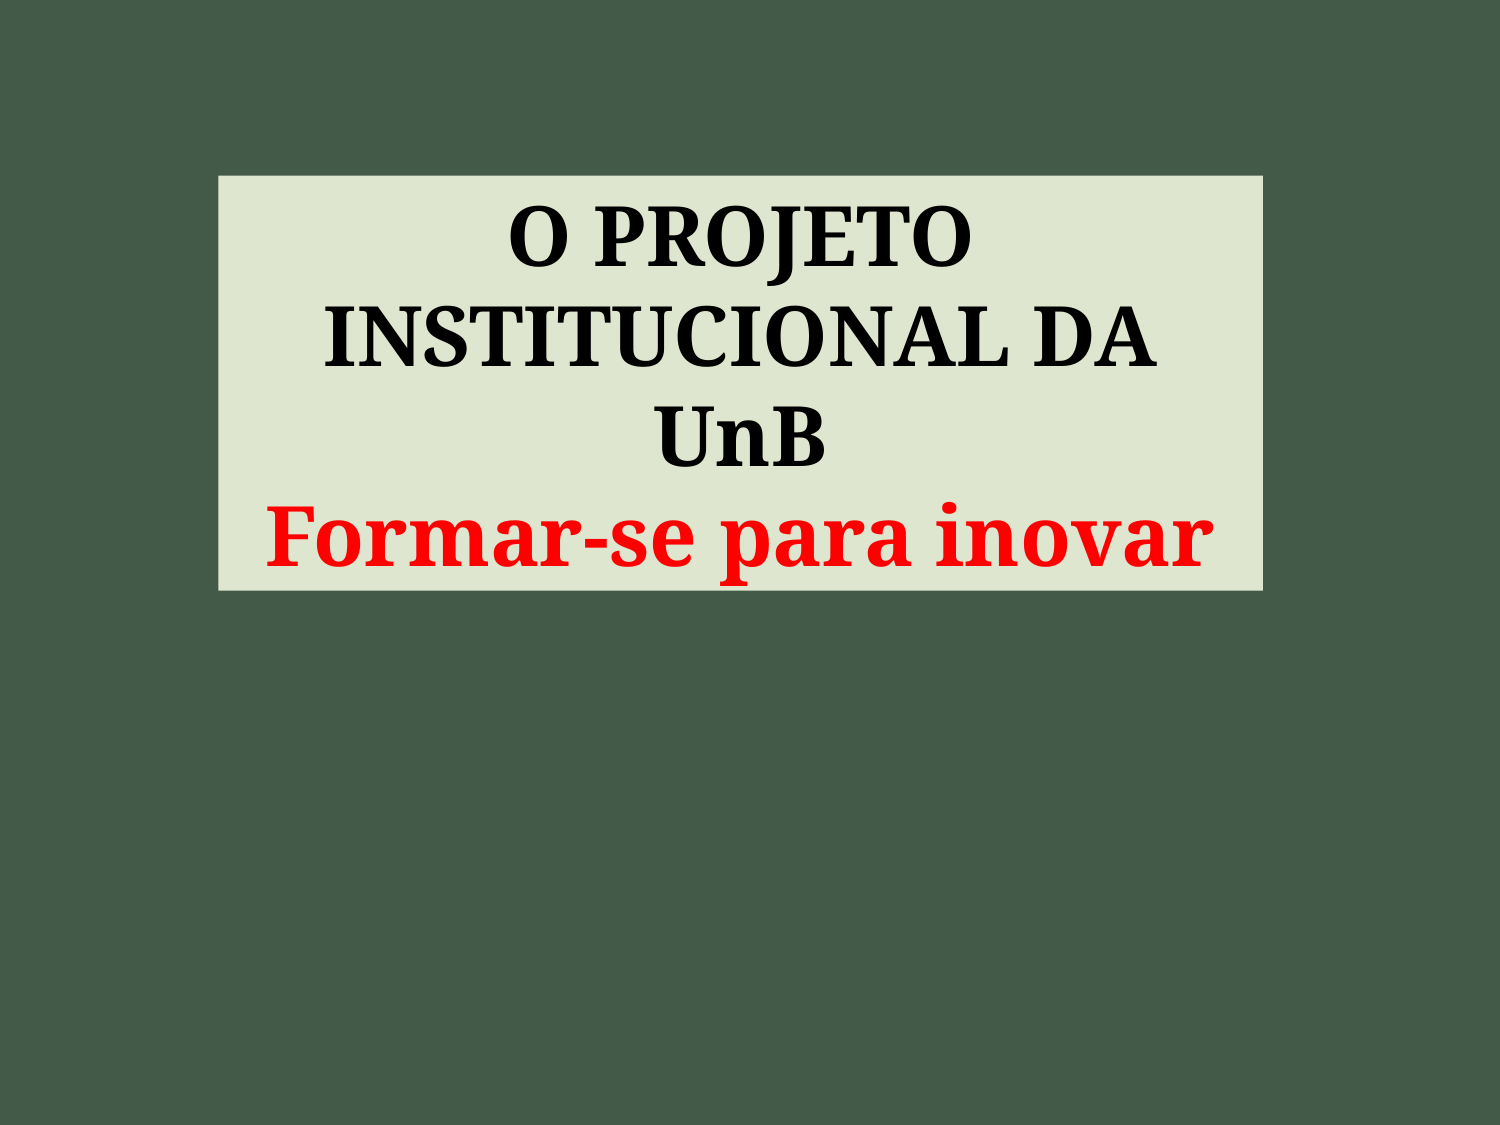

# O PROJETO INSTITUCIONAL DA UnB Formar-se para inovar